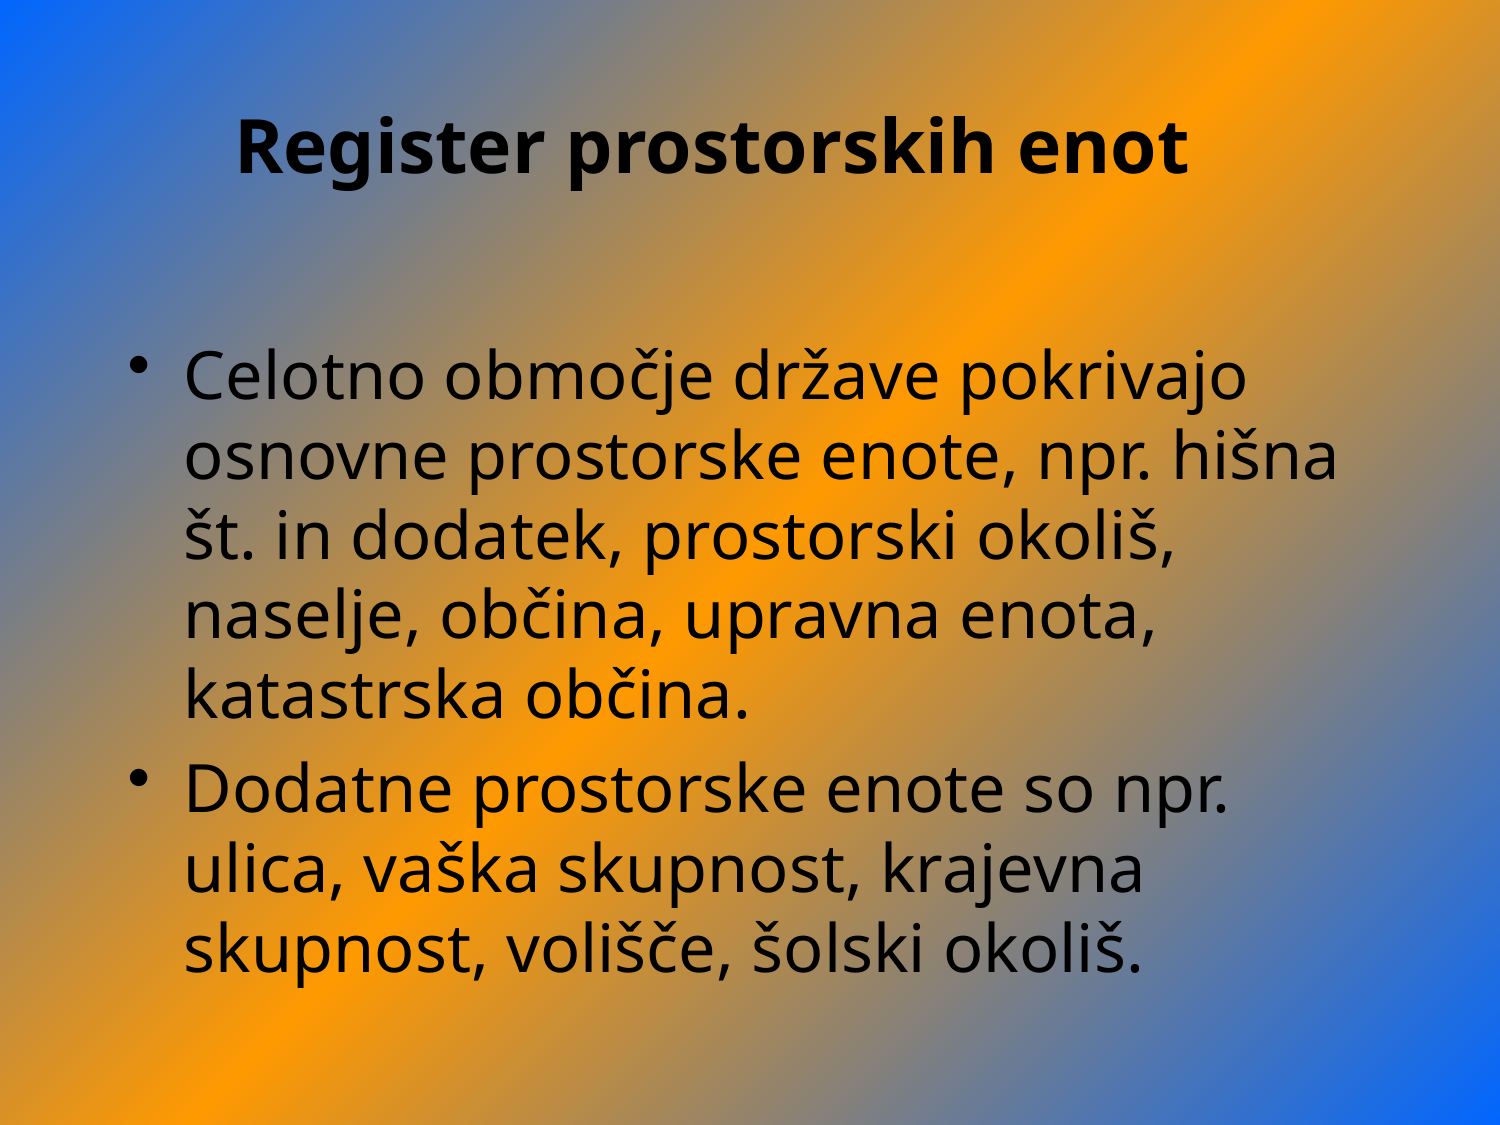

# Register prostorskih enot
Celotno območje države pokrivajo osnovne prostorske enote, npr. hišna št. in dodatek, prostorski okoliš, naselje, občina, upravna enota, katastrska občina.
Dodatne prostorske enote so npr. ulica, vaška skupnost, krajevna skupnost, volišče, šolski okoliš.